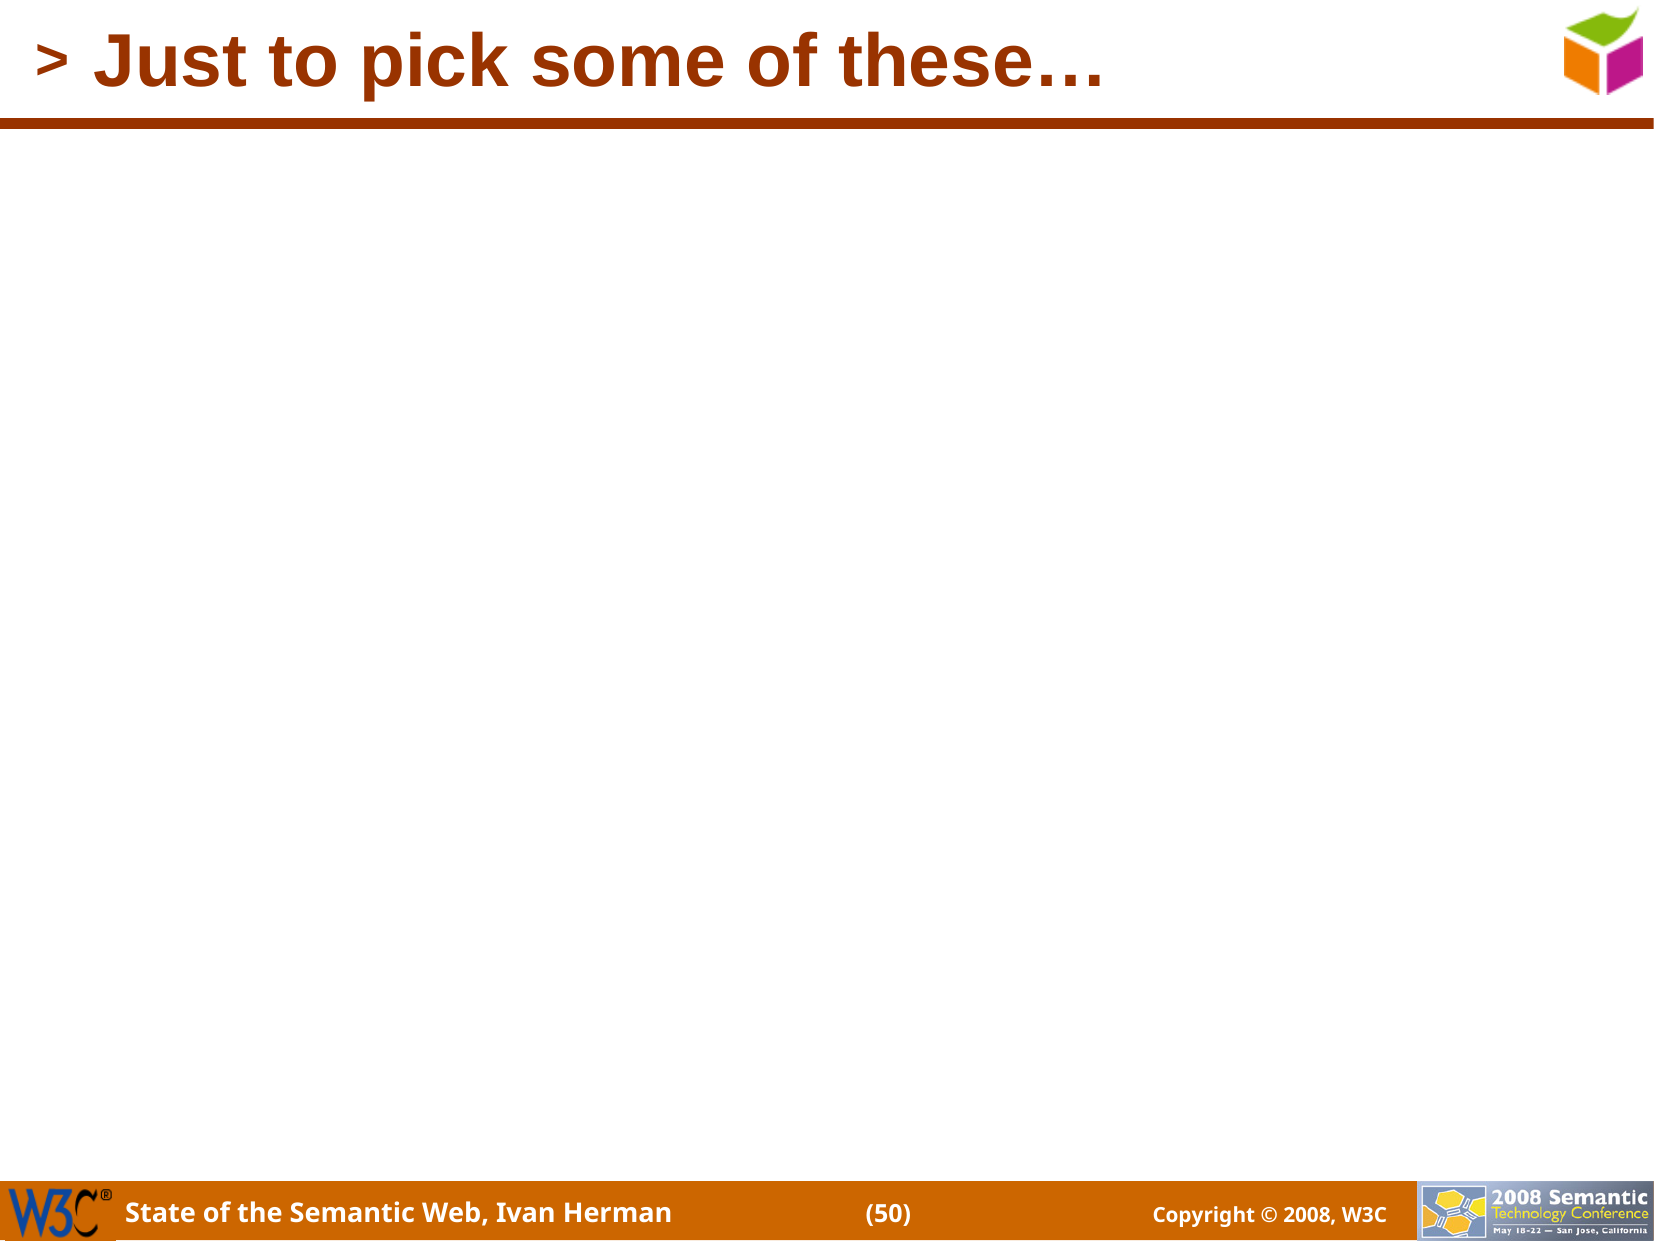

# Just to pick some of these…